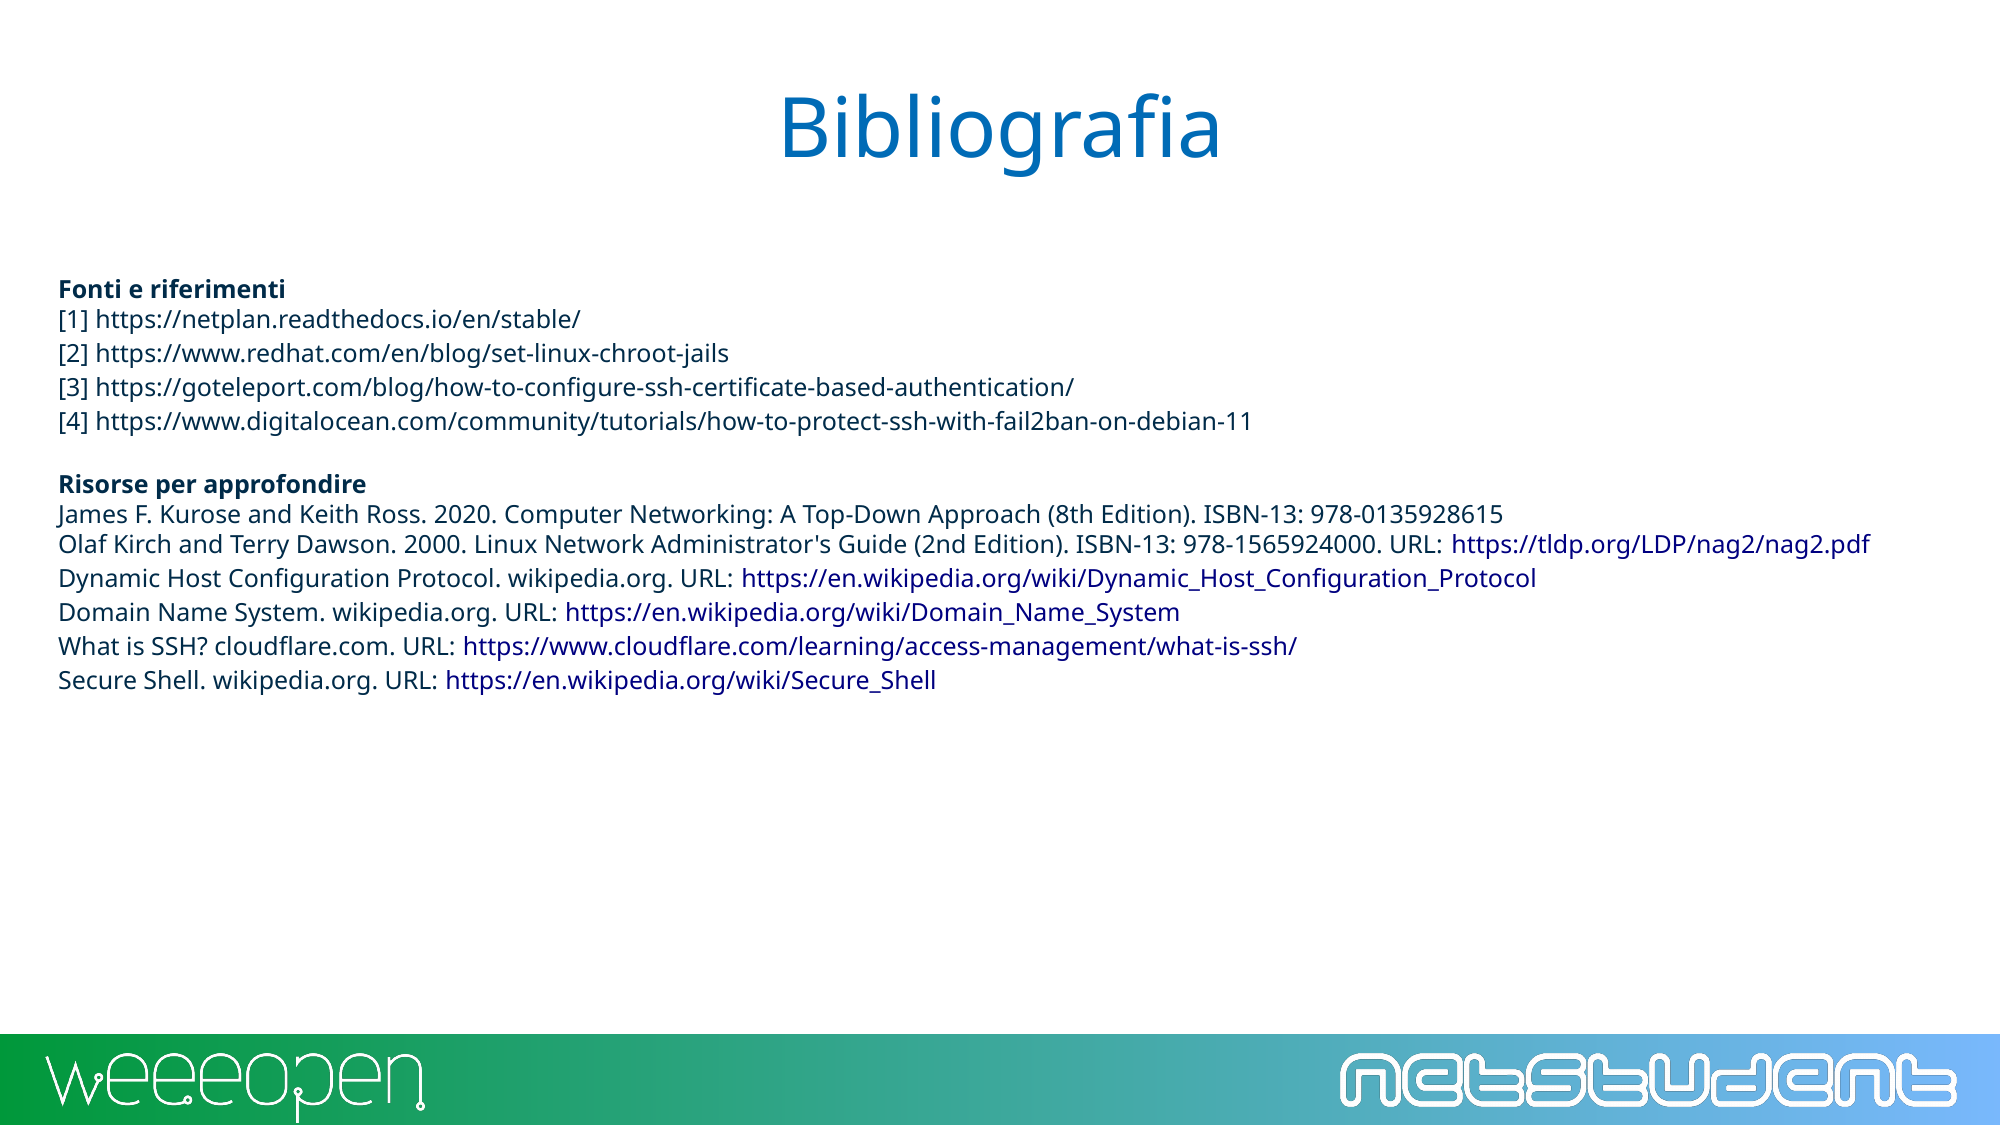

# Bibliografia
Fonti e riferimenti
[1] https://netplan.readthedocs.io/en/stable/
[2] https://www.redhat.com/en/blog/set-linux-chroot-jails
[3] https://goteleport.com/blog/how-to-configure-ssh-certificate-based-authentication/
[4] https://www.digitalocean.com/community/tutorials/how-to-protect-ssh-with-fail2ban-on-debian-11
Risorse per approfondire
James F. Kurose and Keith Ross. 2020. Computer Networking: A Top-Down Approach (8th Edition). ISBN-13: 978-0135928615
Olaf Kirch and Terry Dawson. 2000. Linux Network Administrator's Guide (2nd Edition). ISBN-13: 978-1565924000. URL: https://tldp.org/LDP/nag2/nag2.pdf
Dynamic Host Configuration Protocol. wikipedia.org. URL: https://en.wikipedia.org/wiki/Dynamic_Host_Configuration_Protocol
Domain Name System. wikipedia.org. URL: https://en.wikipedia.org/wiki/Domain_Name_System
What is SSH? cloudflare.com. URL: https://www.cloudflare.com/learning/access-management/what-is-ssh/
Secure Shell. wikipedia.org. URL: https://en.wikipedia.org/wiki/Secure_Shell